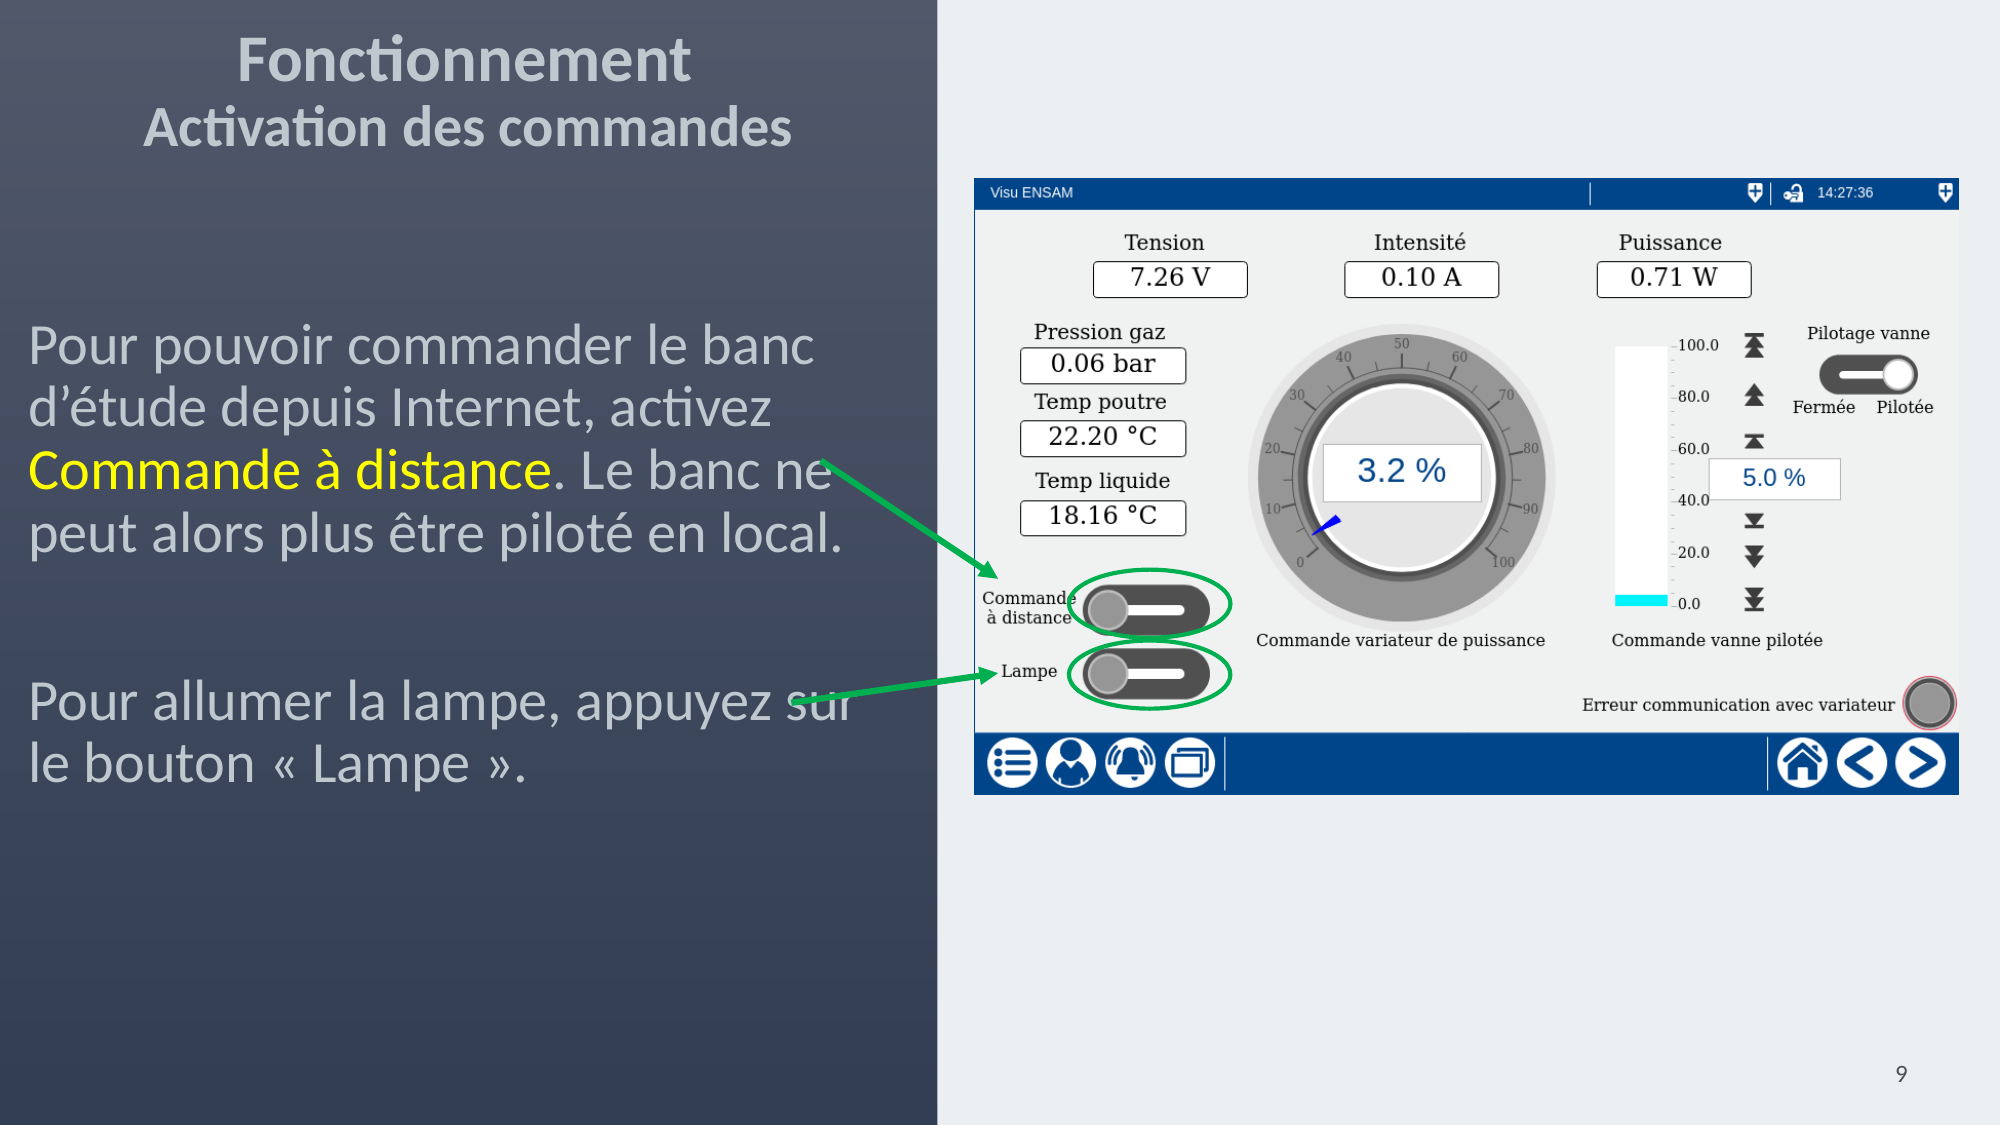

Fonctionnement
Activation des commandes
# Pour pouvoir commander le banc d’étude depuis Internet, activez Commande à distance. Le banc ne peut alors plus être piloté en local.
Pour allumer la lampe, appuyez sur le bouton « Lampe ».
9